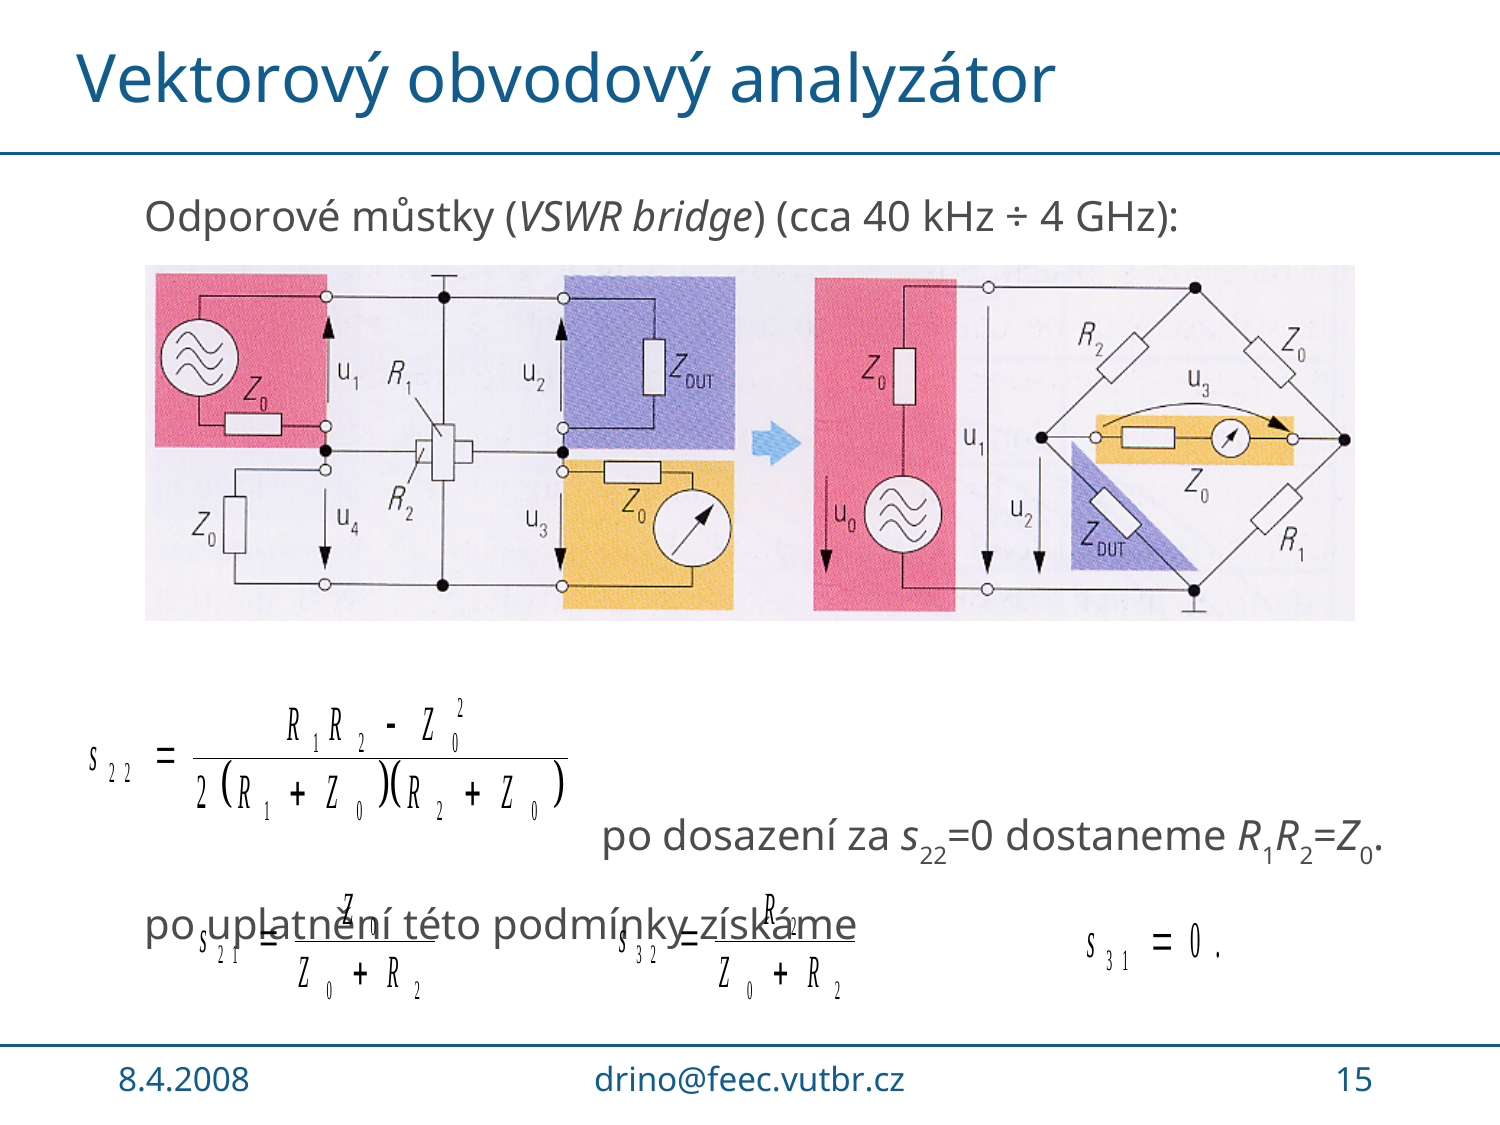

# Vektorový obvodový analyzátor
Odporové můstky (VSWR bridge) (cca 40 kHz ÷ 4 GHz):
							 po dosazení za s22=0 dostaneme R1R2=Z0.
po uplatnění této podmínky získáme
8.4.2008
drino@feec.vutbr.cz